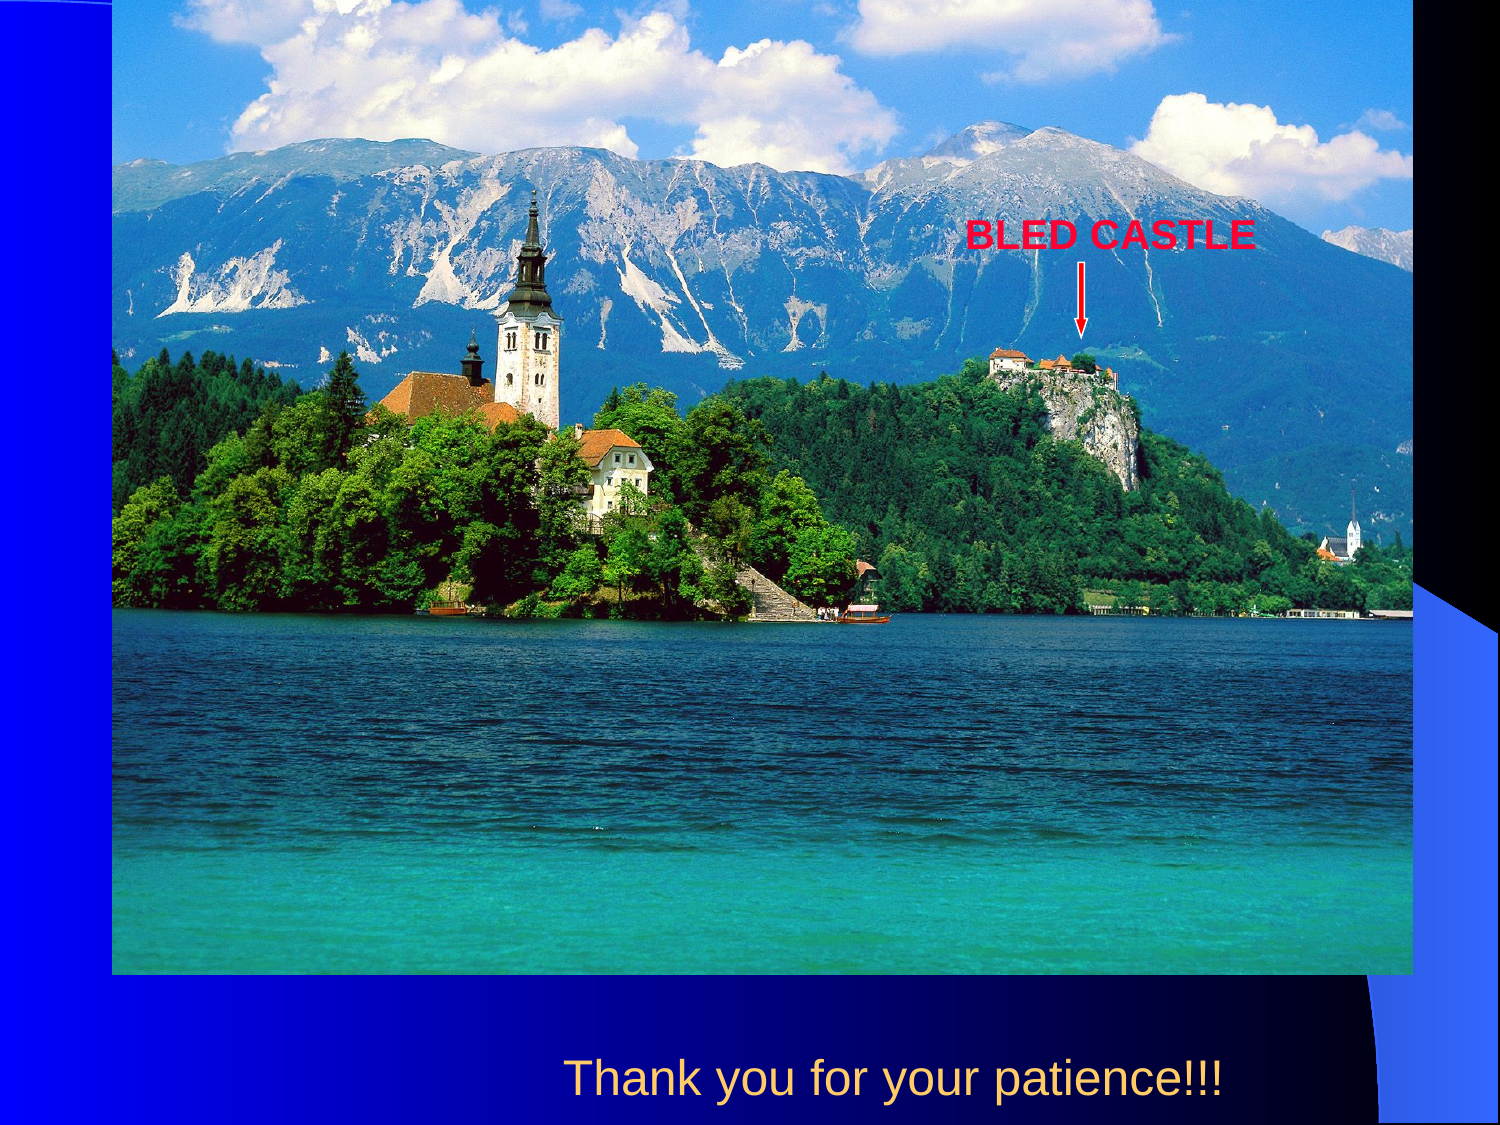

BLED CASTLE
# Thank you for your patience!!!